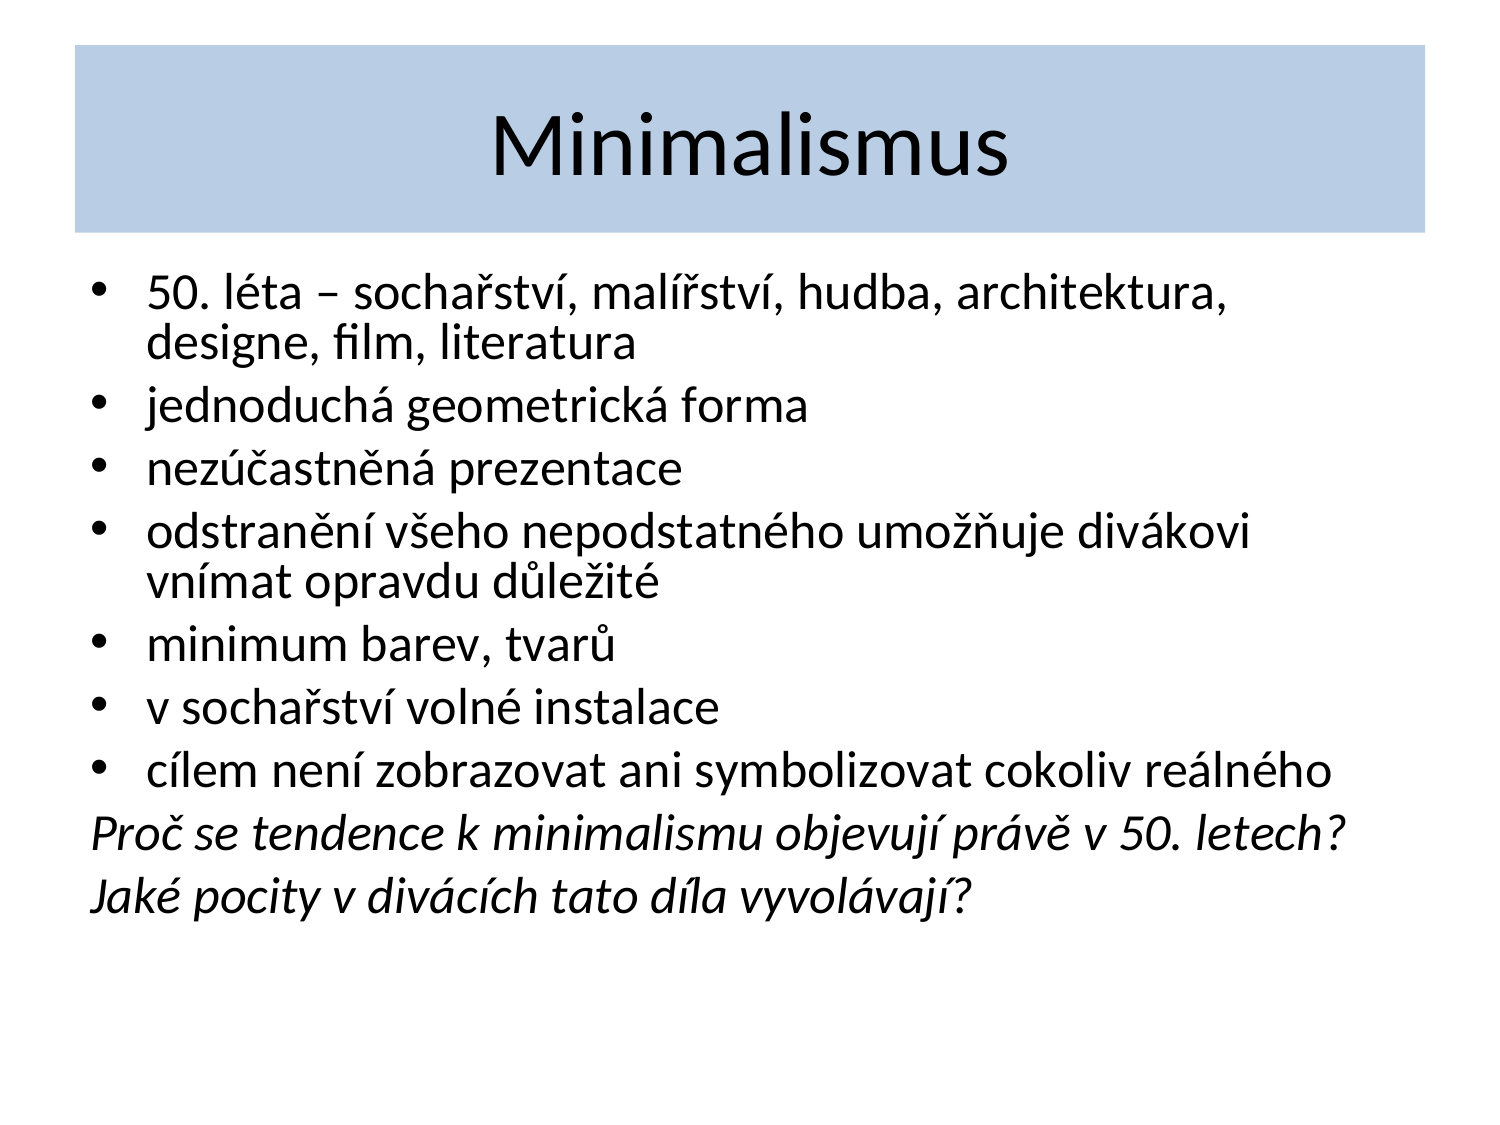

# Minimalismus
50. léta – sochařství, malířství, hudba, architektura, designe, film, literatura
jednoduchá geometrická forma
nezúčastněná prezentace
odstranění všeho nepodstatného umožňuje divákovi vnímat opravdu důležité
minimum barev, tvarů
v sochařství volné instalace
cílem není zobrazovat ani symbolizovat cokoliv reálného
Proč se tendence k minimalismu objevují právě v 50. letech?
Jaké pocity v divácích tato díla vyvolávají?